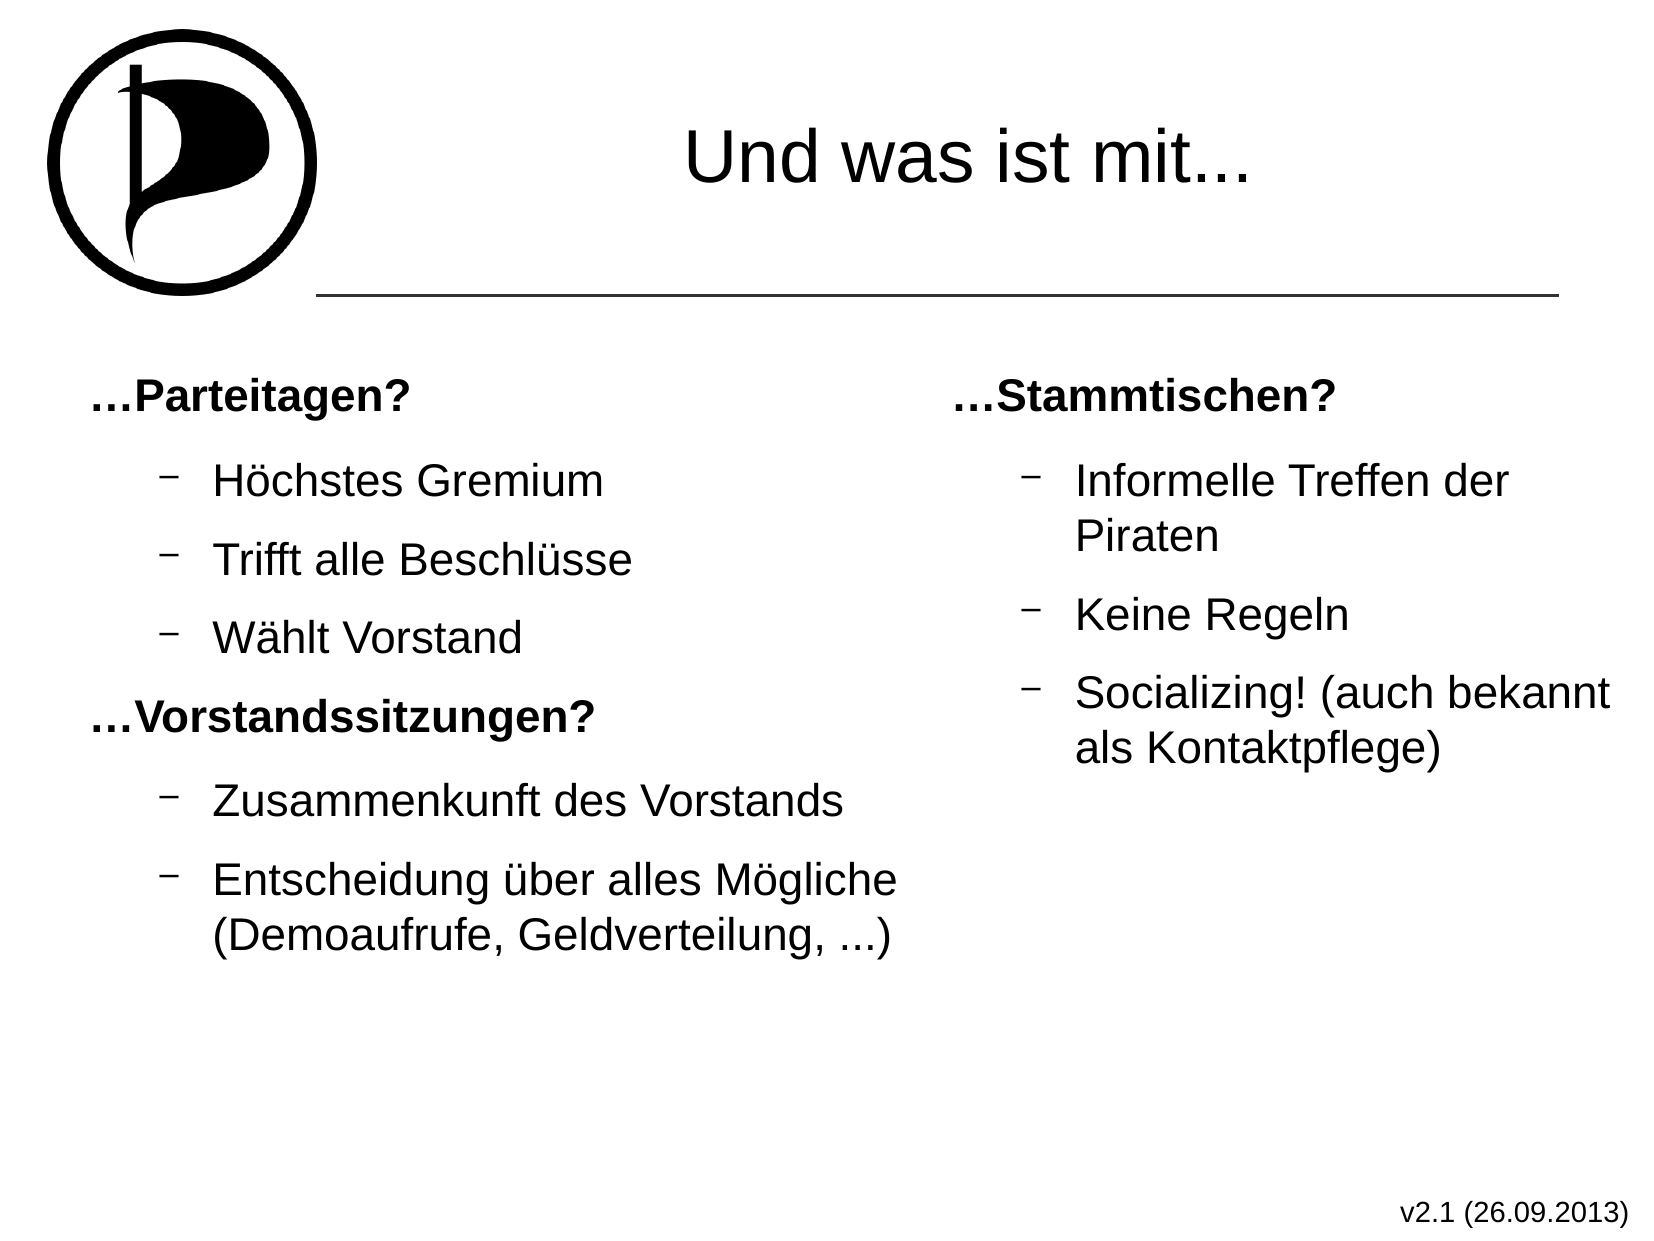

# Und was ist mit...
…Parteitagen?
Höchstes Gremium
Trifft alle Beschlüsse
Wählt Vorstand
…Vorstandssitzungen?
Zusammenkunft des Vorstands
Entscheidung über alles Mögliche (Demoaufrufe, Geldverteilung, ...)
…Stammtischen?
Informelle Treffen der Piraten
Keine Regeln
Socializing! (auch bekannt als Kontaktpflege)
v2.1 (26.09.2013)